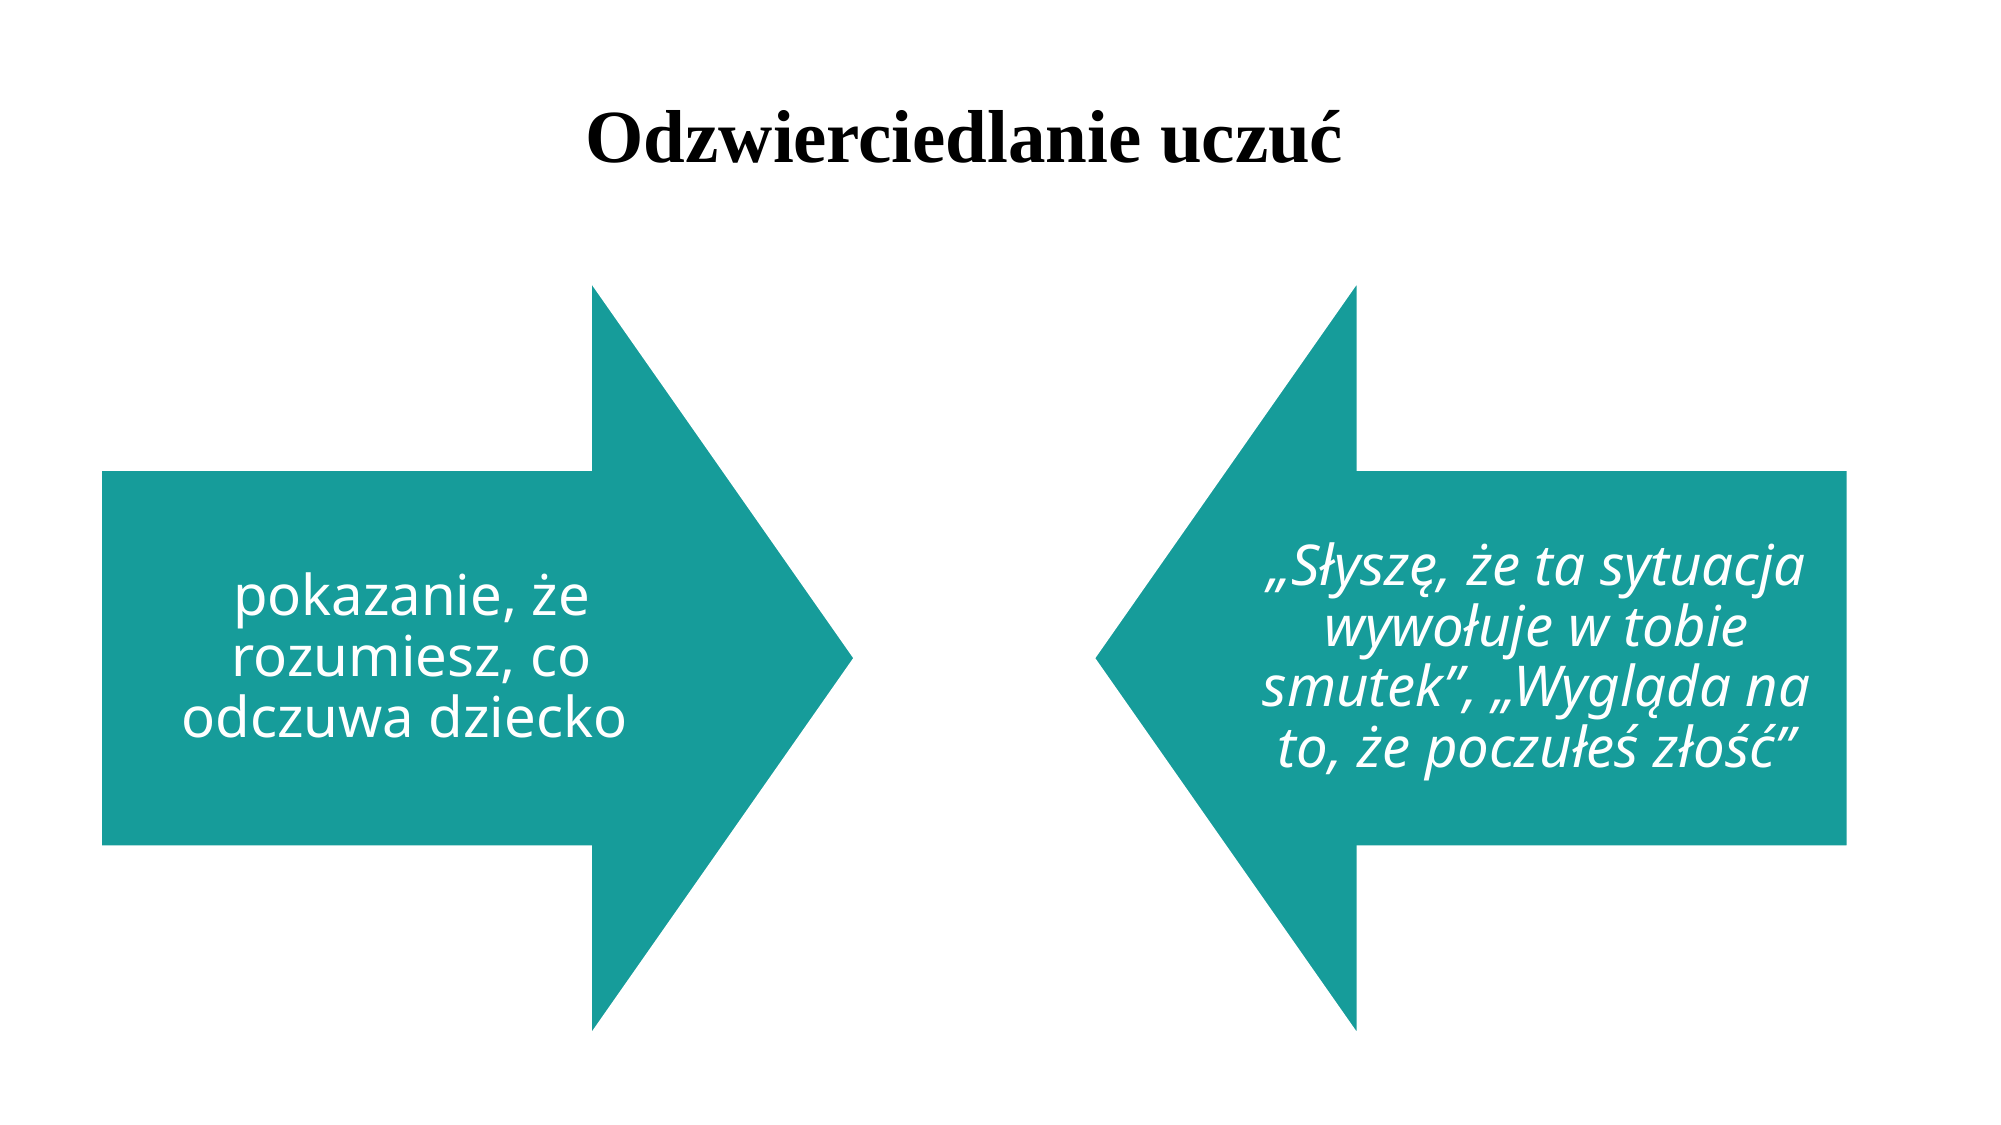

# Odzwierciedlanie uczuć
pokazanie, że rozumiesz, co odczuwa dziecko
„Słyszę, że ta sytuacja wywołuje w tobie smutek”, „Wygląda na to, że poczułeś złość”